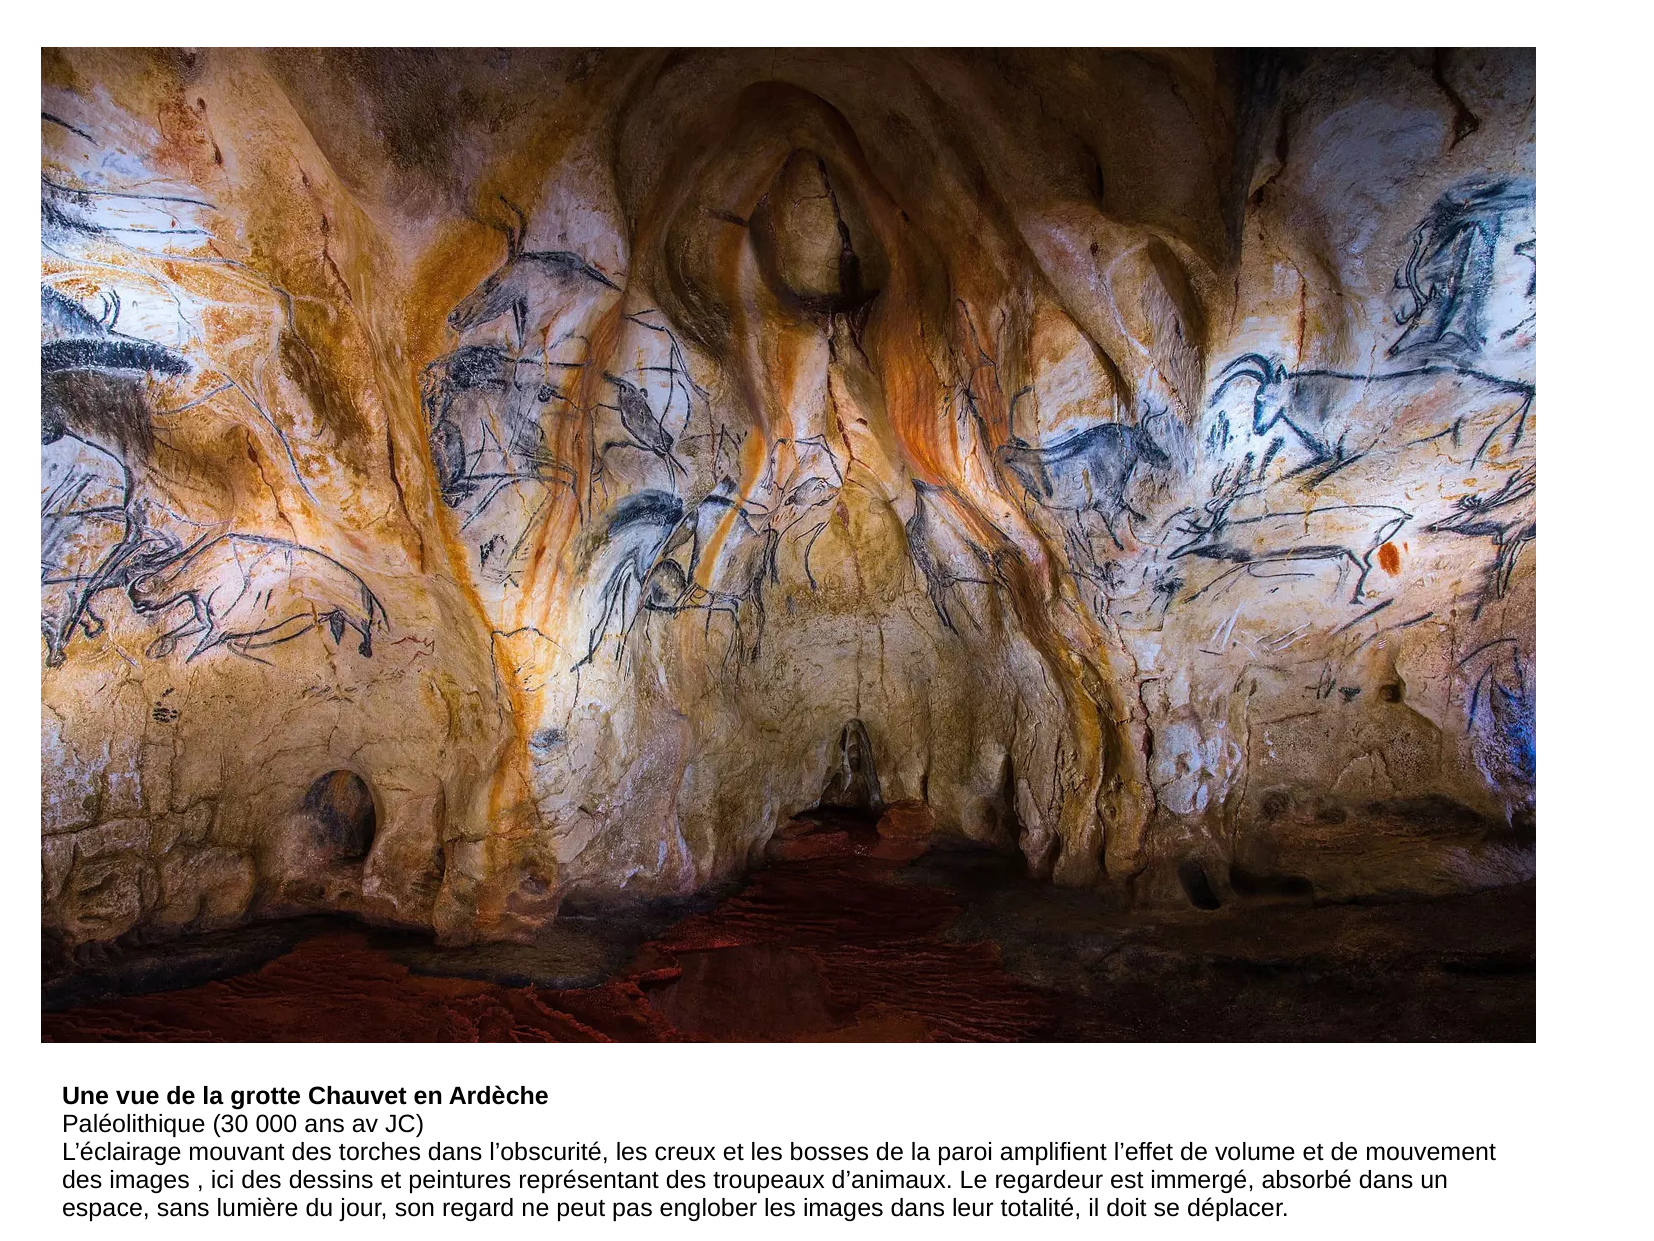

Une vue de la grotte Chauvet en Ardèche
Paléolithique (30 000 ans av JC)
L’éclairage mouvant des torches dans l’obscurité, les creux et les bosses de la paroi amplifient l’effet de volume et de mouvement des images , ici des dessins et peintures représentant des troupeaux d’animaux. Le regardeur est immergé, absorbé dans un espace, sans lumière du jour, son regard ne peut pas englober les images dans leur totalité, il doit se déplacer.